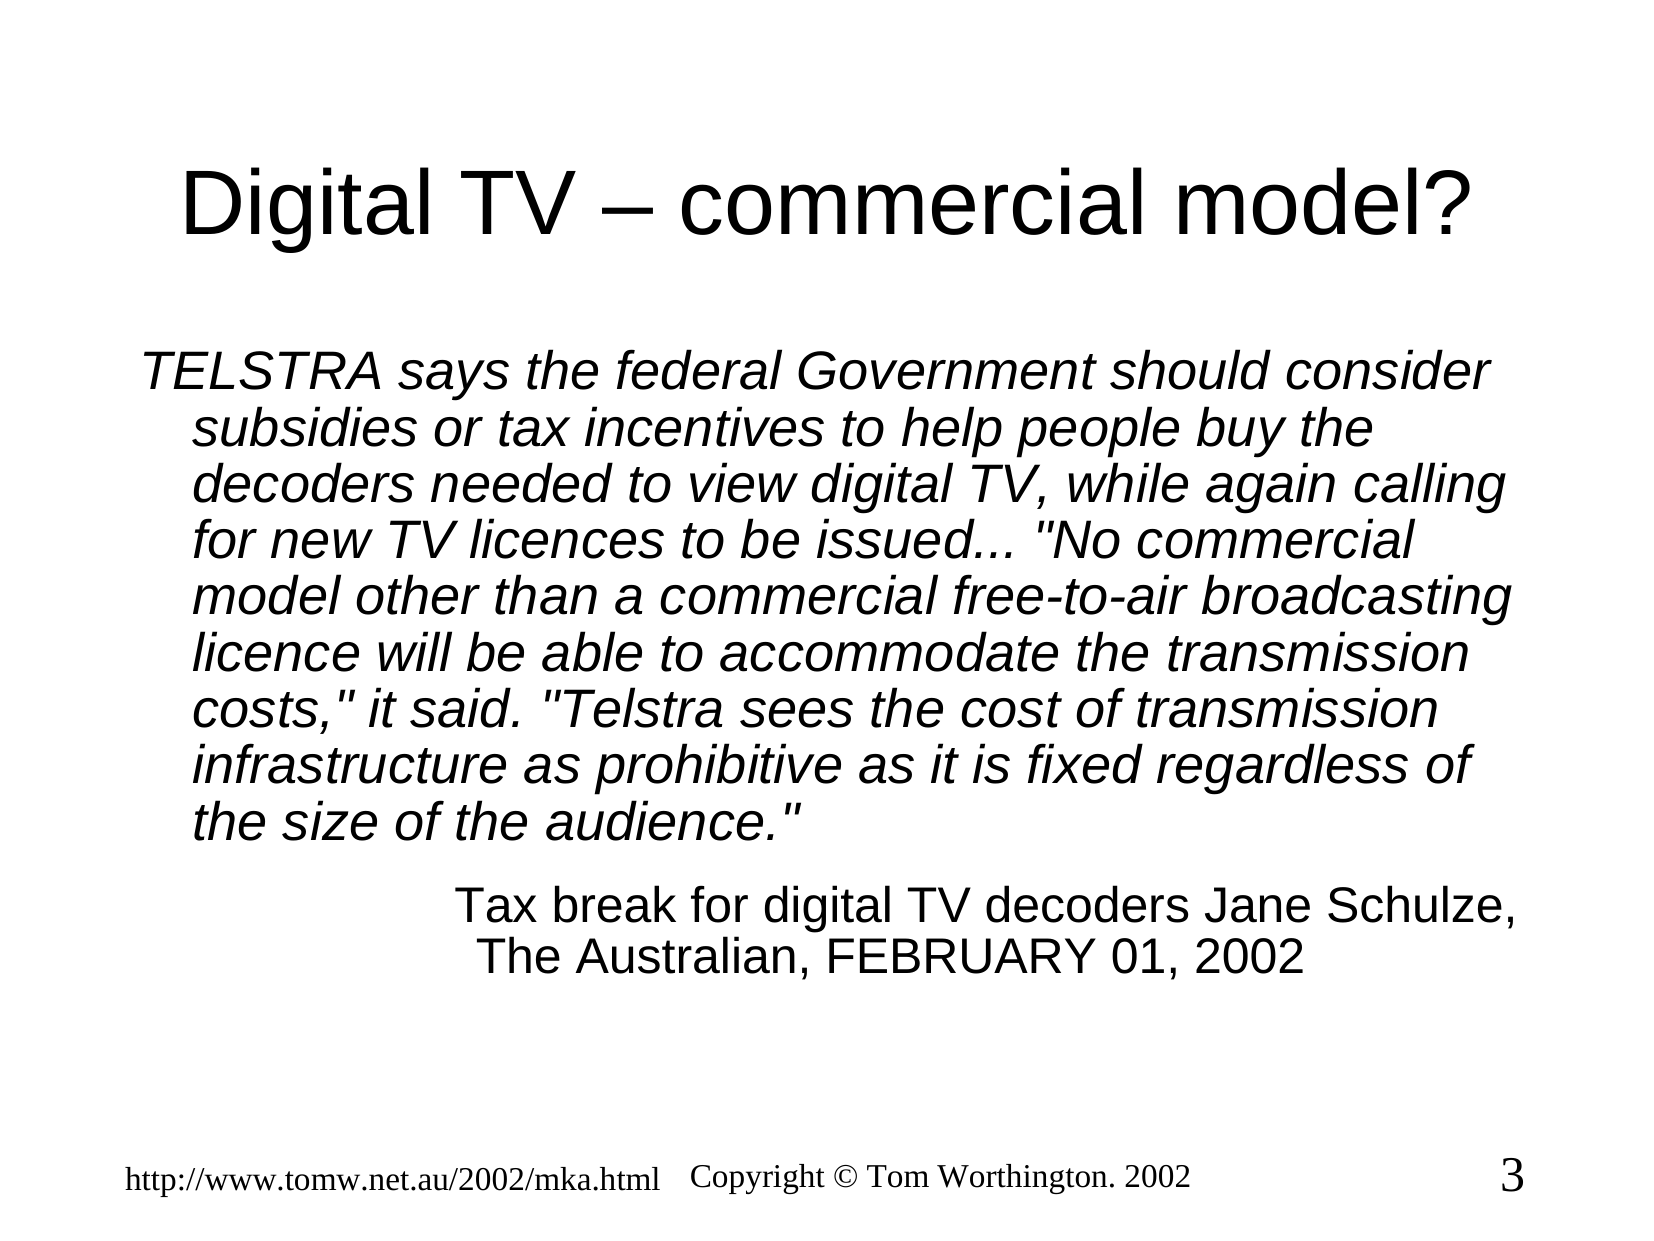

# Digital TV – commercial model?
TELSTRA says the federal Government should consider subsidies or tax incentives to help people buy the decoders needed to view digital TV, while again calling for new TV licences to be issued... "No commercial model other than a commercial free-to-air broadcasting licence will be able to accommodate the transmission costs," it said. "Telstra sees the cost of transmission infrastructure as prohibitive as it is fixed regardless of the size of the audience."
 Tax break for digital TV decoders Jane Schulze, The Australian, FEBRUARY 01, 2002